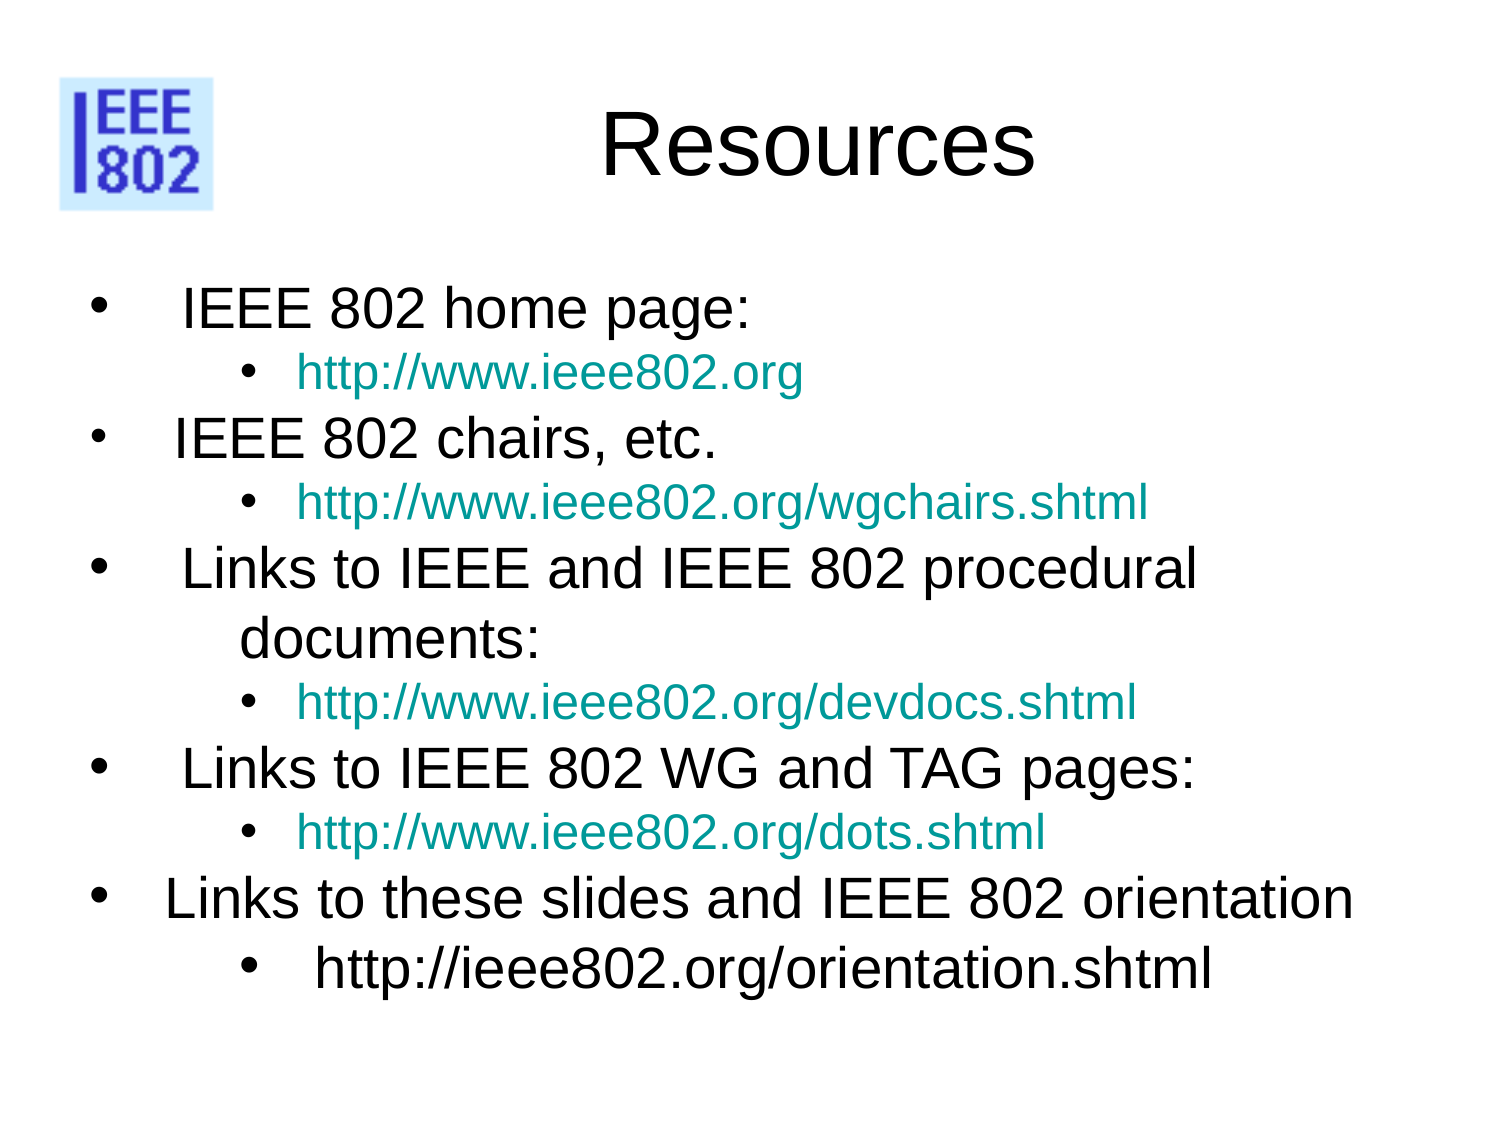

Resources
 IEEE 802 home page:
http://www.ieee802.org
 IEEE 802 chairs, etc.
http://www.ieee802.org/wgchairs.shtml
 Links to IEEE and IEEE 802 procedural documents:
http://www.ieee802.org/devdocs.shtml
 Links to IEEE 802 WG and TAG pages:
http://www.ieee802.org/dots.shtml
Links to these slides and IEEE 802 orientation
http://ieee802.org/orientation.shtml